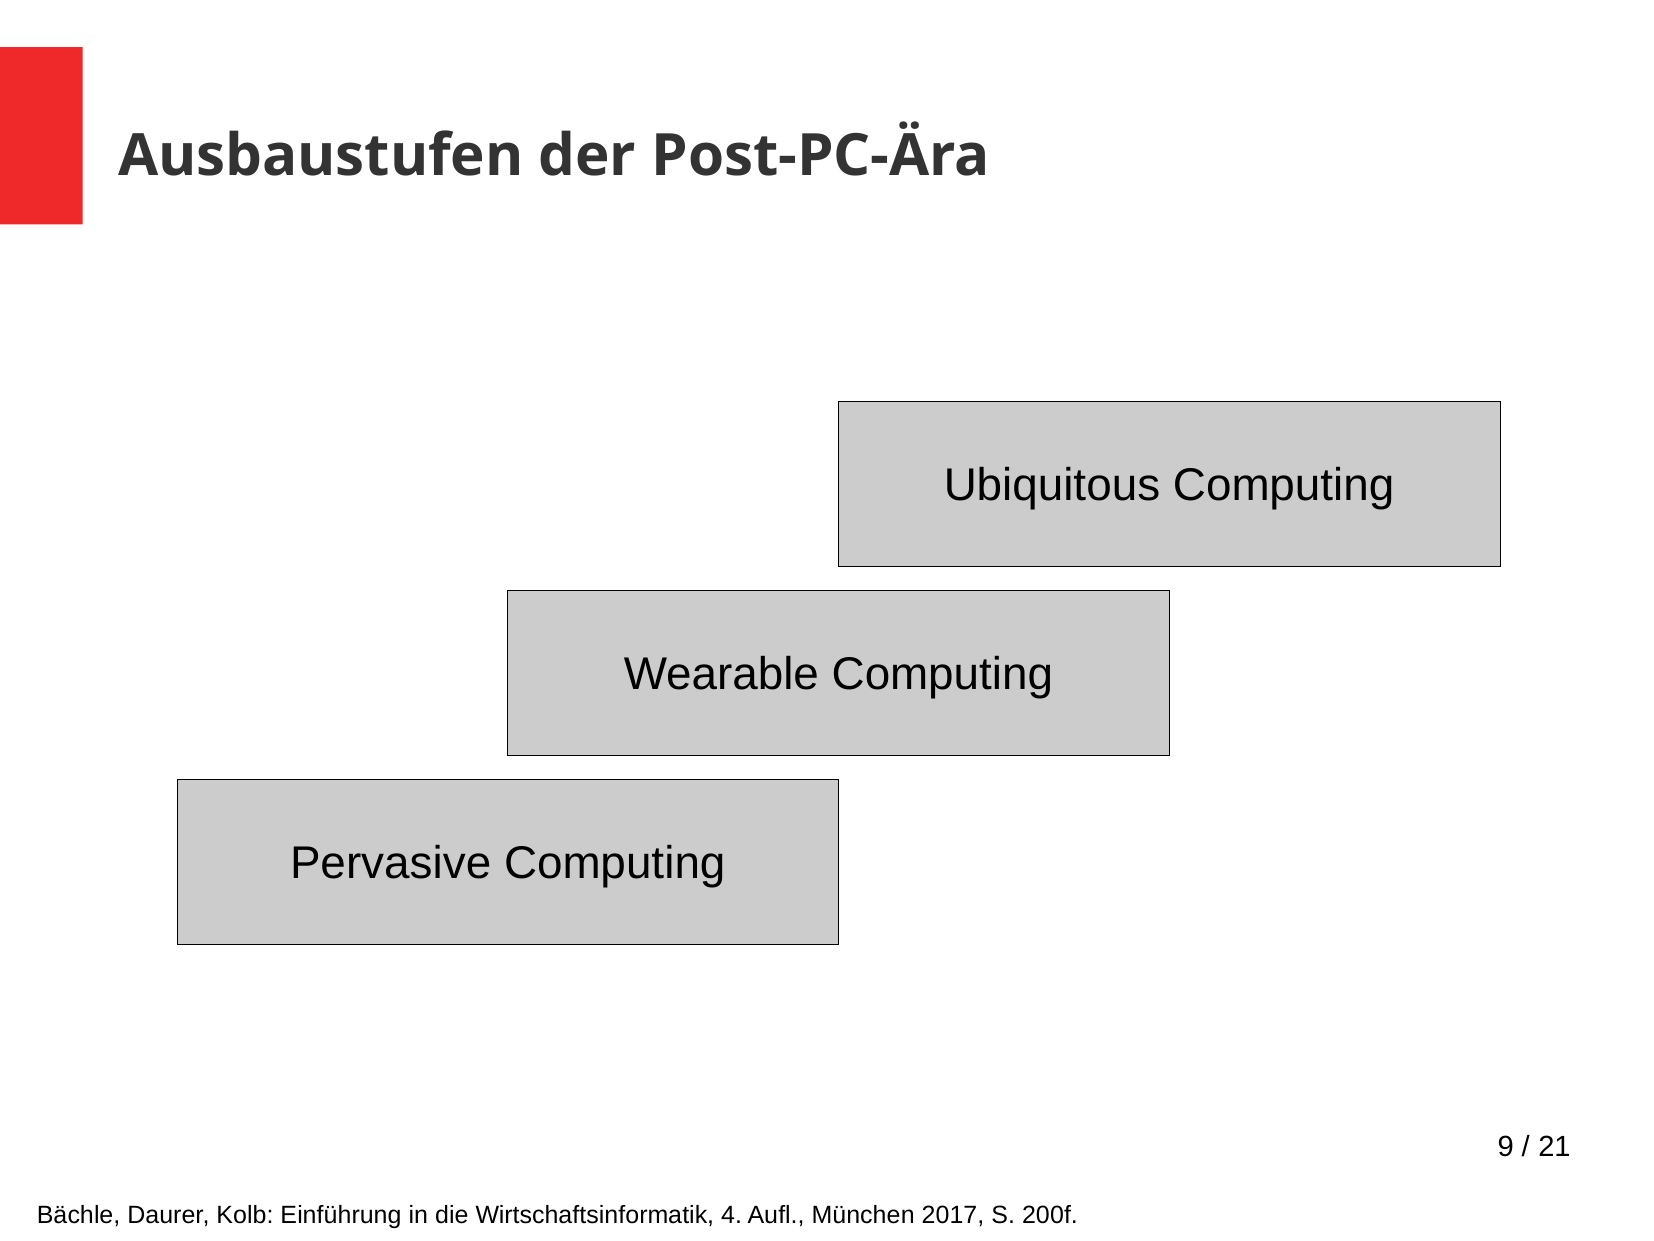

# Ausbaustufen der Post-PC-Ära
Ubiquitous Computing
Wearable Computing
Pervasive Computing
9
Bächle, Daurer, Kolb: Einführung in die Wirtschaftsinformatik, 4. Aufl., München 2017, S. 200f.